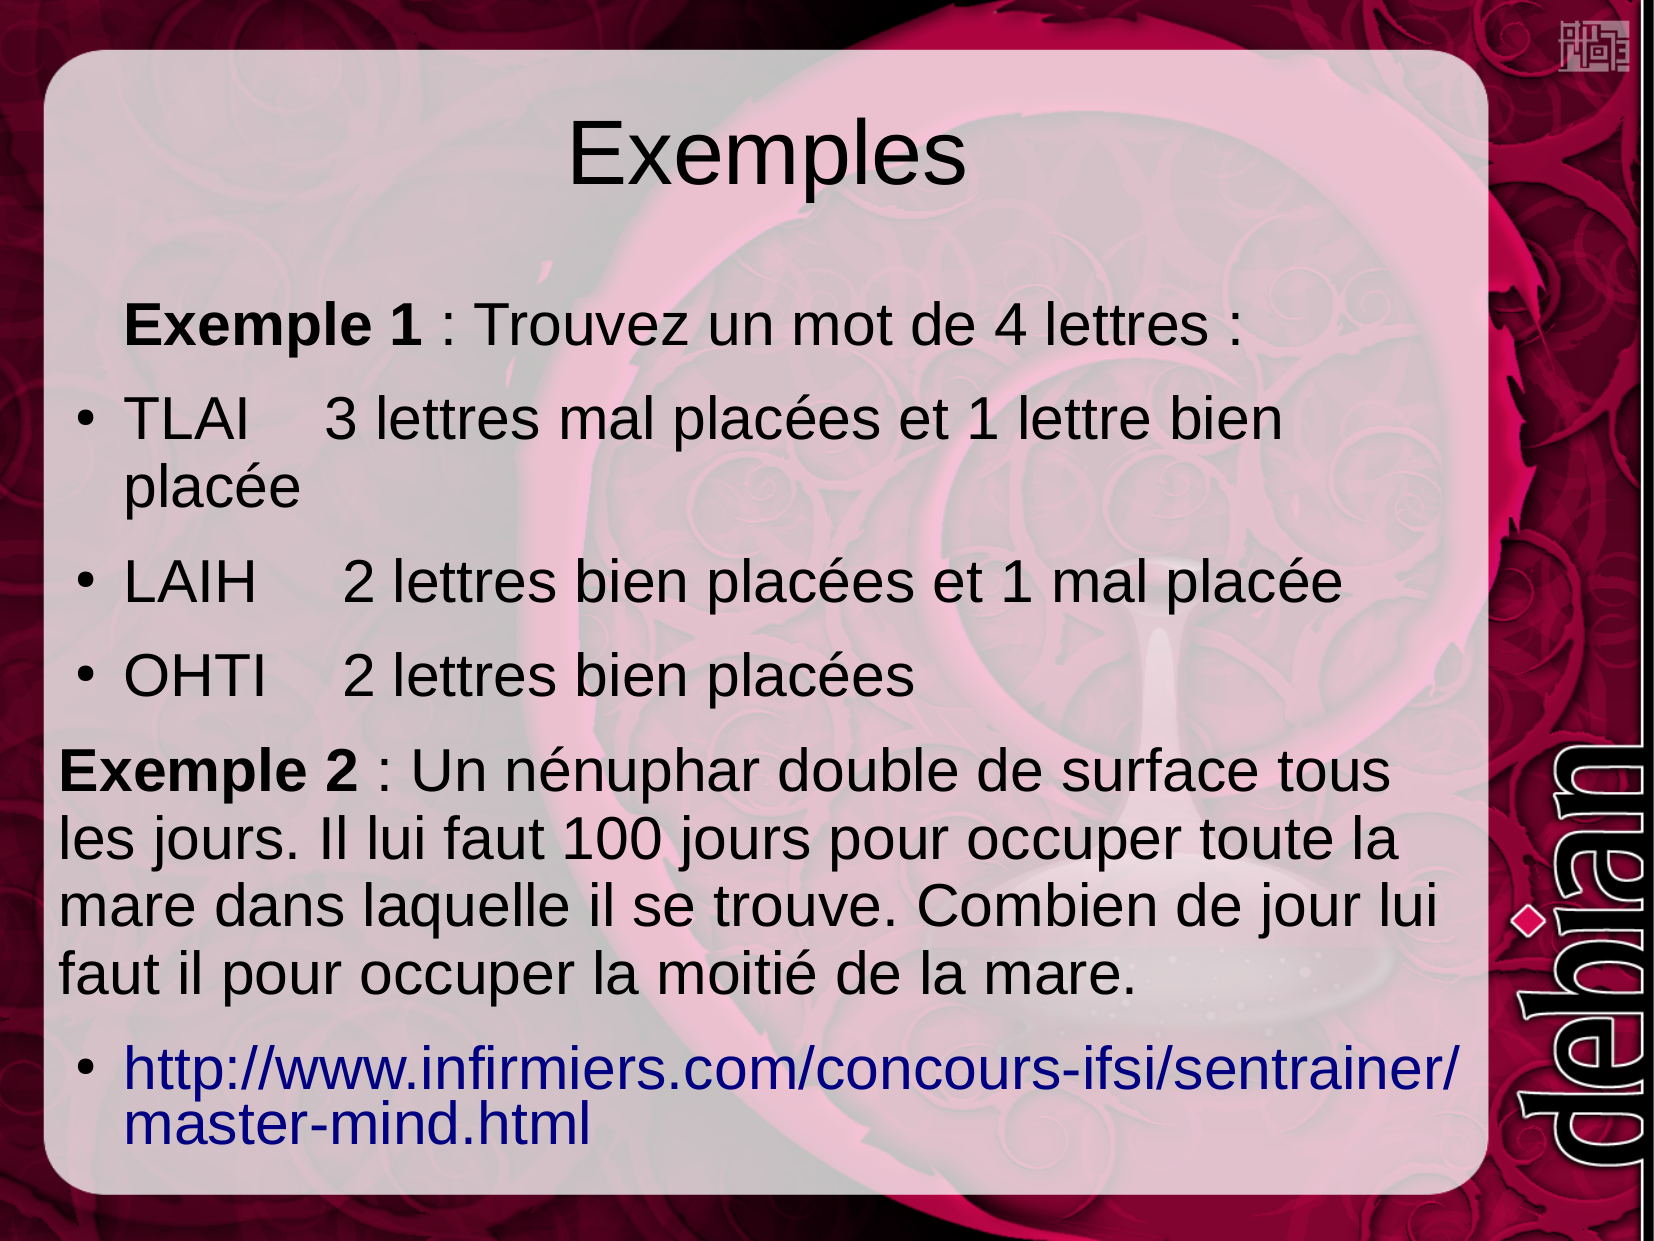

# Exemples
Exemple 1 : Trouvez un mot de 4 lettres :
TLAI 	3 lettres mal placées et 1 lettre bien placée
LAIH 	 2 lettres bien placées et 1 mal placée
OHTI 	 2 lettres bien placées
Exemple 2 : Un nénuphar double de surface tous les jours. Il lui faut 100 jours pour occuper toute la mare dans laquelle il se trouve. Combien de jour lui faut il pour occuper la moitié de la mare.
http://www.infirmiers.com/concours-ifsi/sentrainer/master-mind.html